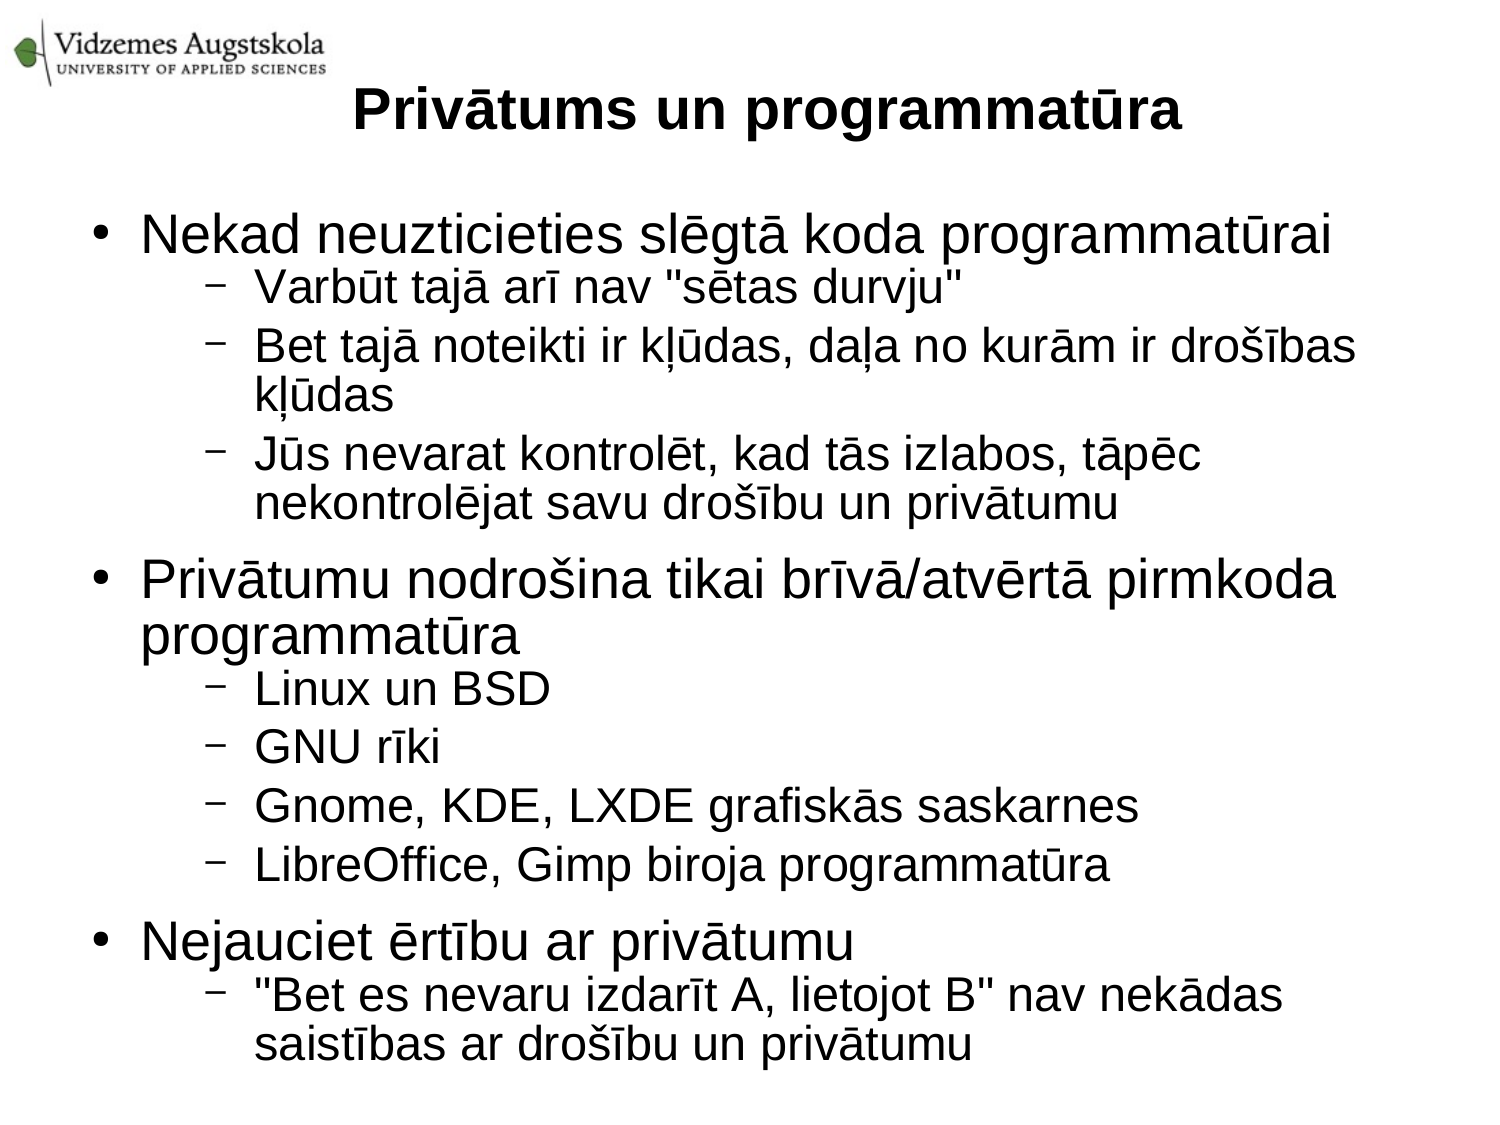

# Privātums un programmatūra
Nekad neuzticieties slēgtā koda programmatūrai
Varbūt tajā arī nav "sētas durvju"
Bet tajā noteikti ir kļūdas, daļa no kurām ir drošības kļūdas
Jūs nevarat kontrolēt, kad tās izlabos, tāpēc nekontrolējat savu drošību un privātumu
Privātumu nodrošina tikai brīvā/atvērtā pirmkoda programmatūra
Linux un BSD
GNU rīki
Gnome, KDE, LXDE grafiskās saskarnes
LibreOffice, Gimp biroja programmatūra
Nejauciet ērtību ar privātumu
"Bet es nevaru izdarīt A, lietojot B" nav nekādas saistības ar drošību un privātumu